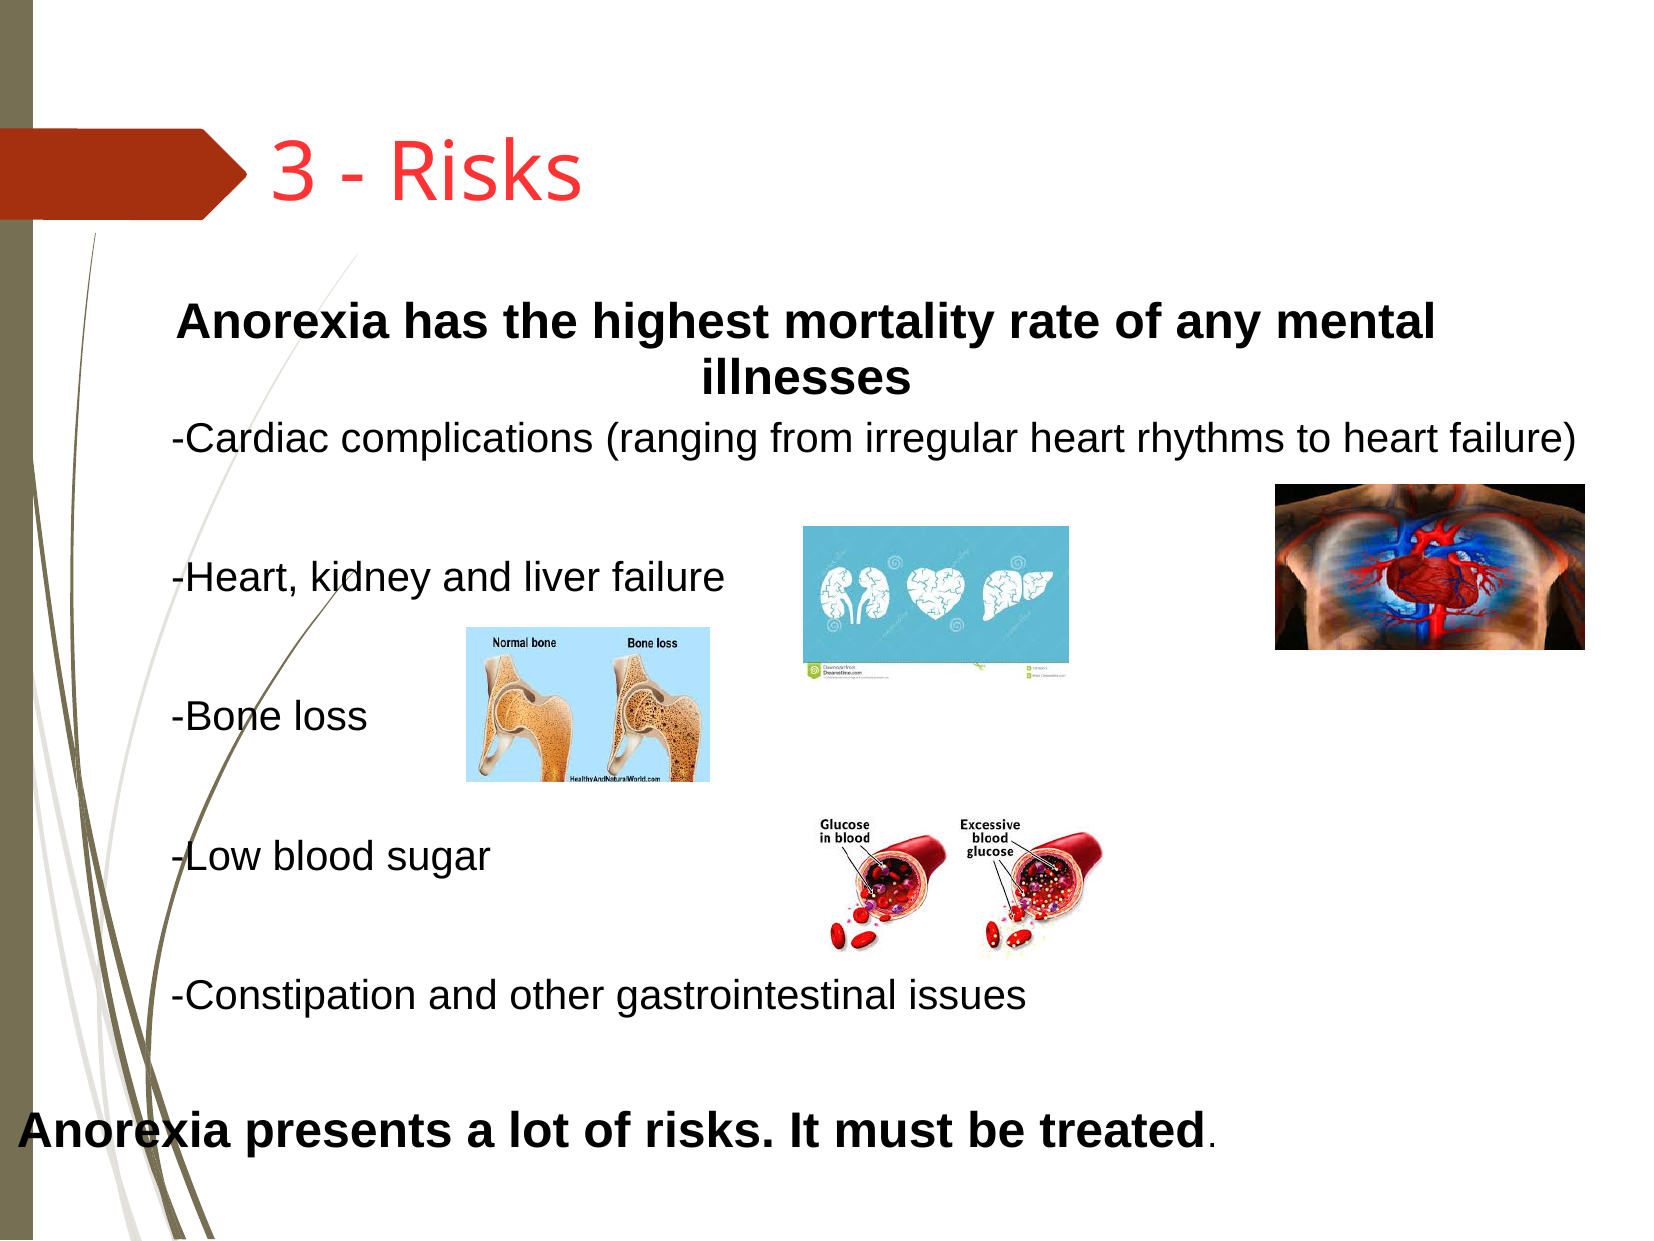

# 3 - Risks
Anorexia has the highest mortality rate of any mental illnesses
-Cardiac complications (ranging from irregular heart rhythms to heart failure)
-Heart, kidney and liver failure
-Bone loss
-Low blood sugar
-Constipation and other gastrointestinal issues
Anorexia presents a lot of risks. It must be treated.